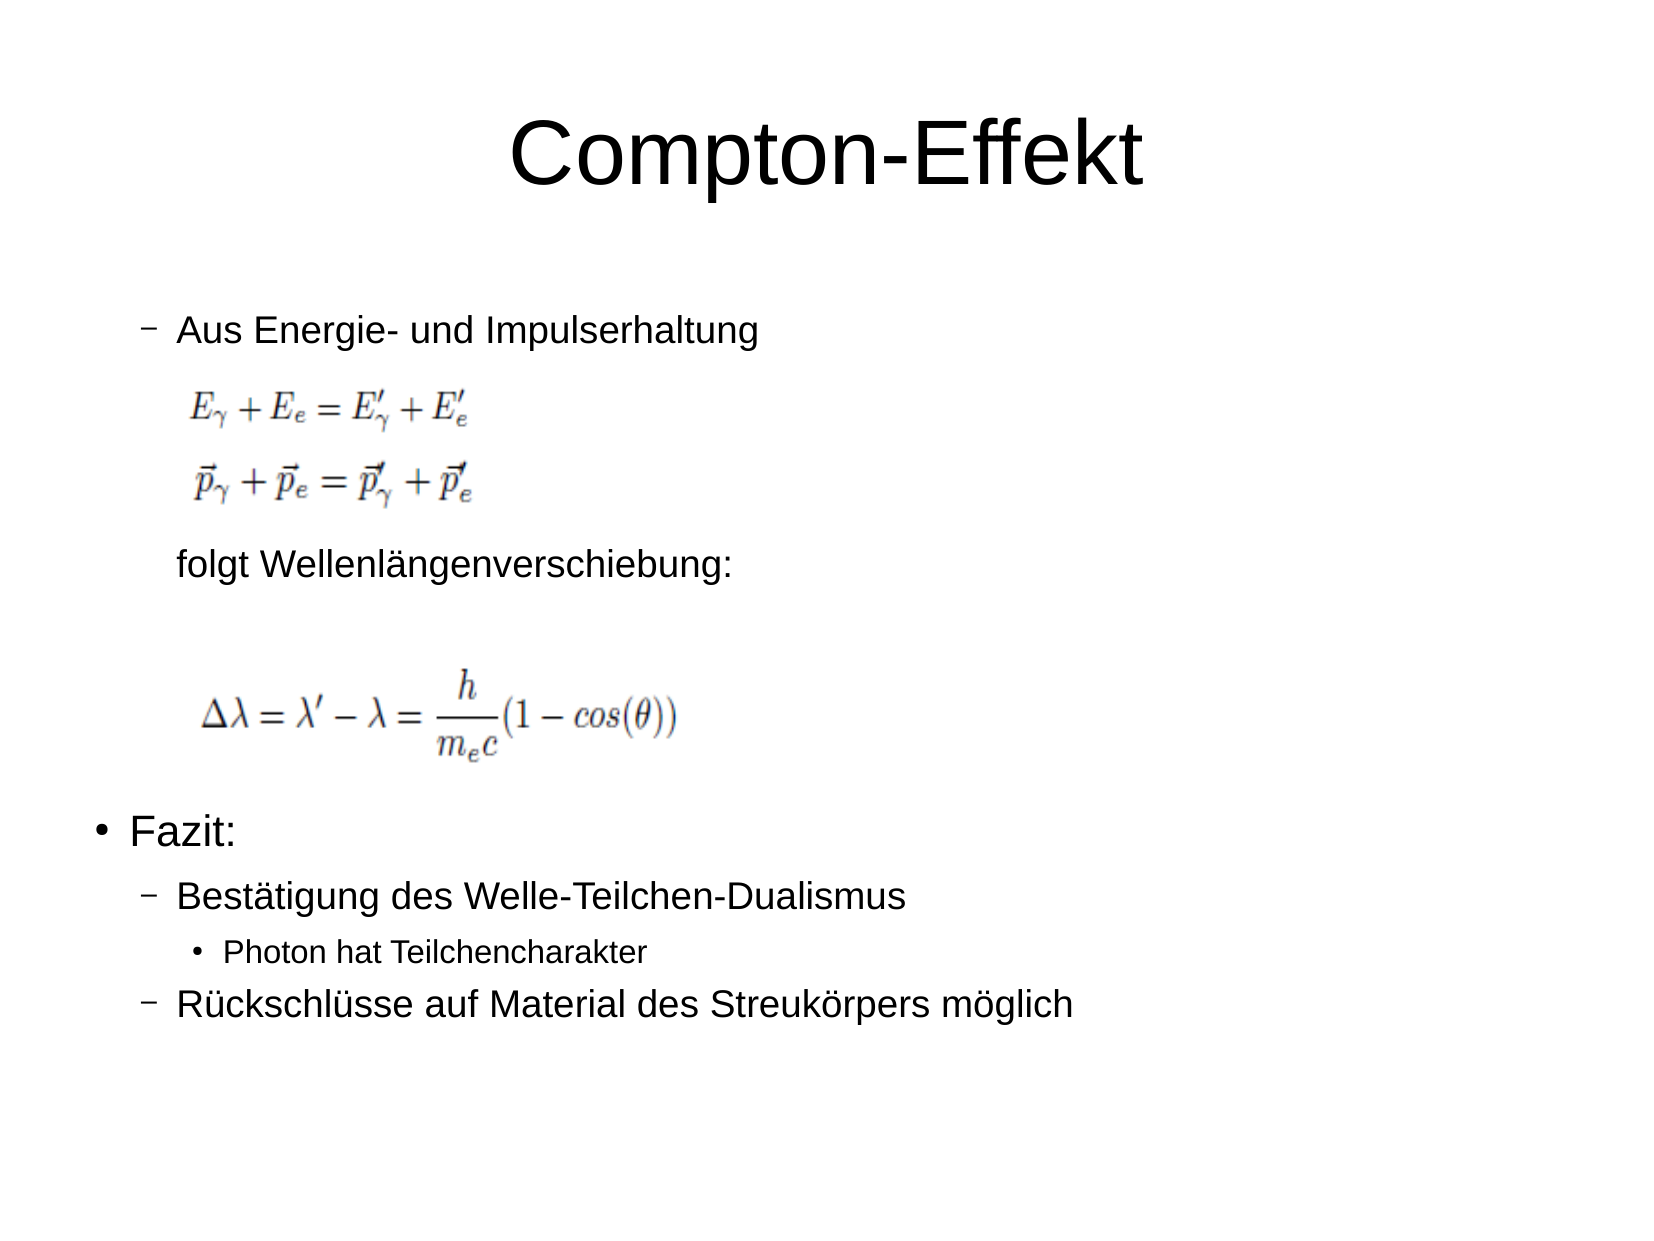

# Compton-Effekt
Aus Energie- und Impulserhaltung
folgt Wellenlängenverschiebung:
Fazit:
Bestätigung des Welle-Teilchen-Dualismus
Photon hat Teilchencharakter
Rückschlüsse auf Material des Streukörpers möglich